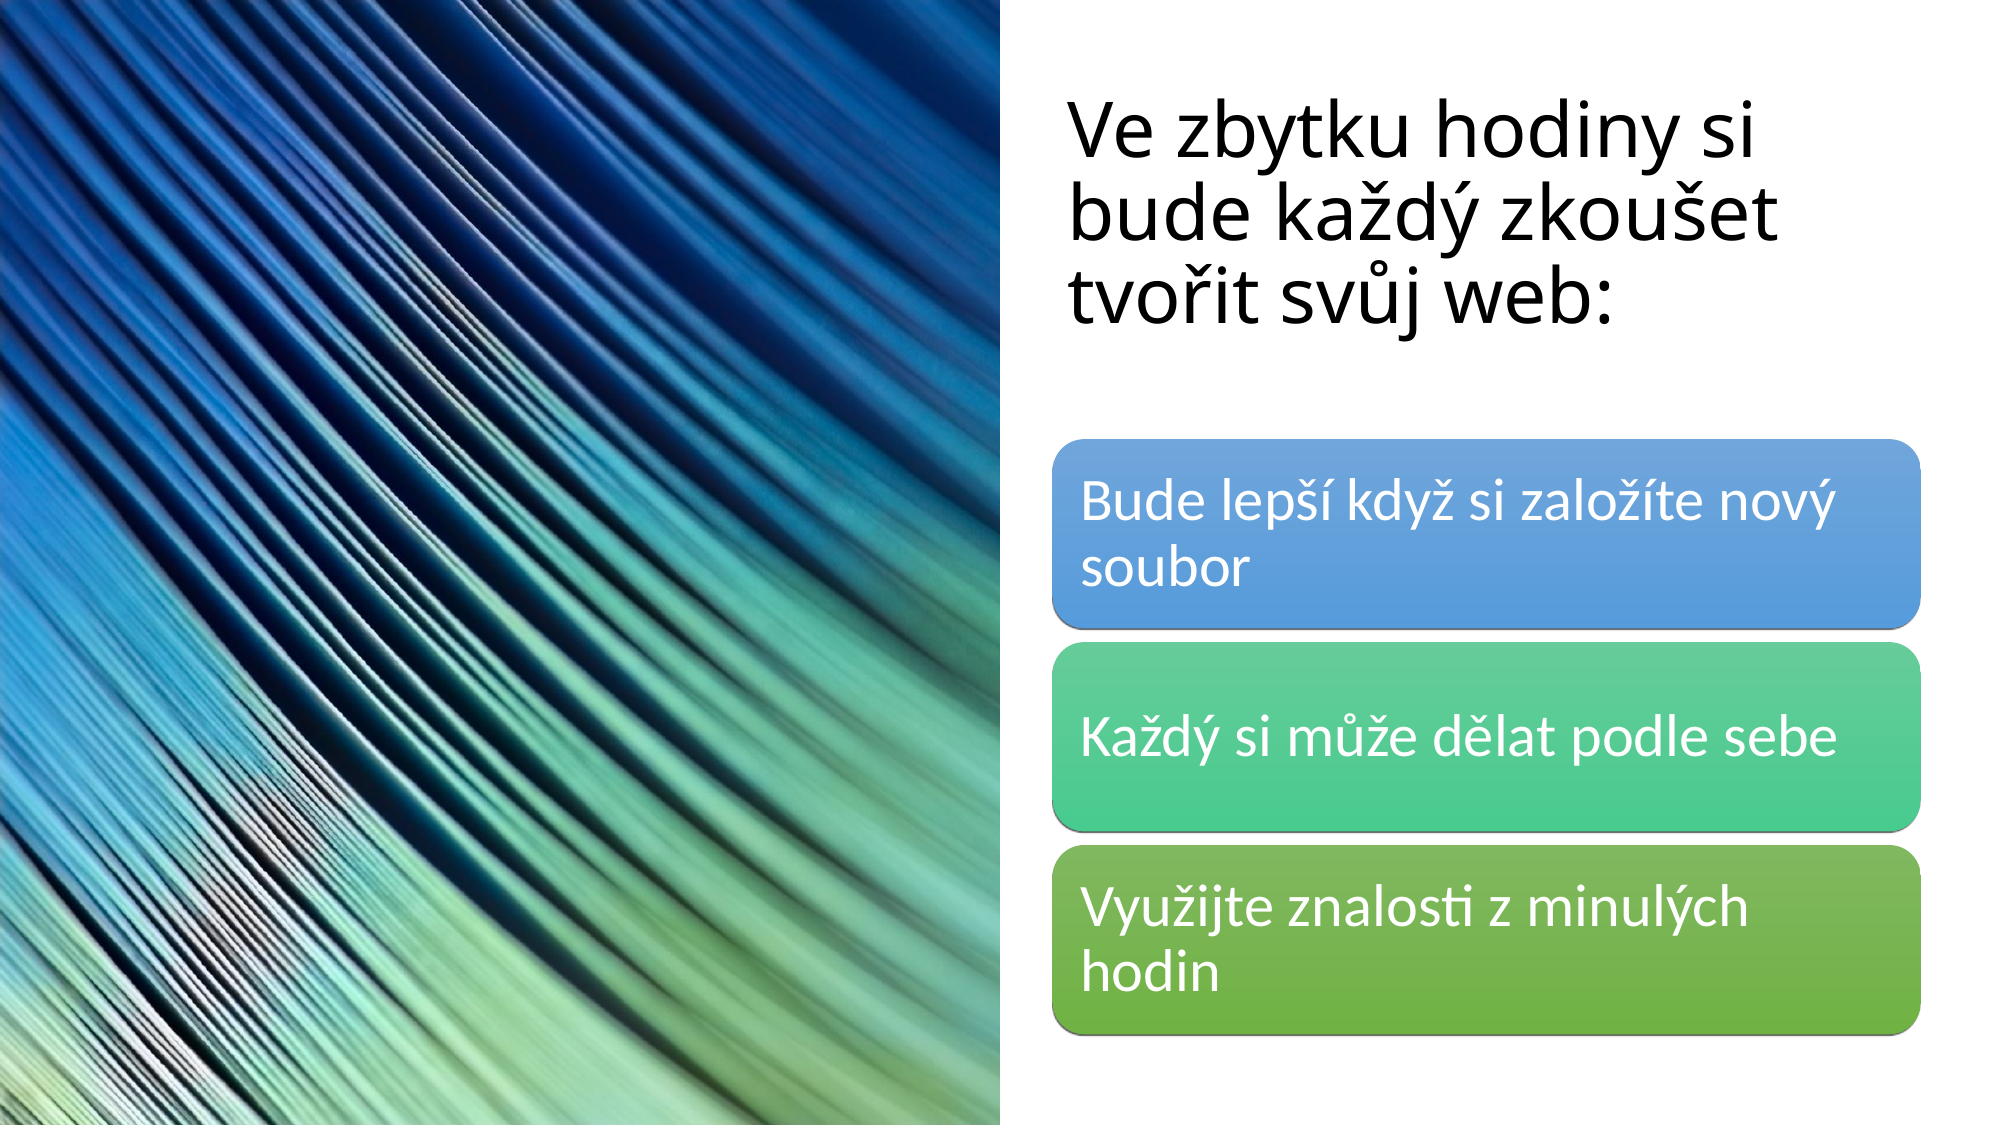

# Ve zbytku hodiny si bude každý zkoušet tvořit svůj web:
Bude lepší když si založíte nový soubor
Každý si může dělat podle sebe
Využijte znalosti z minulých hodin